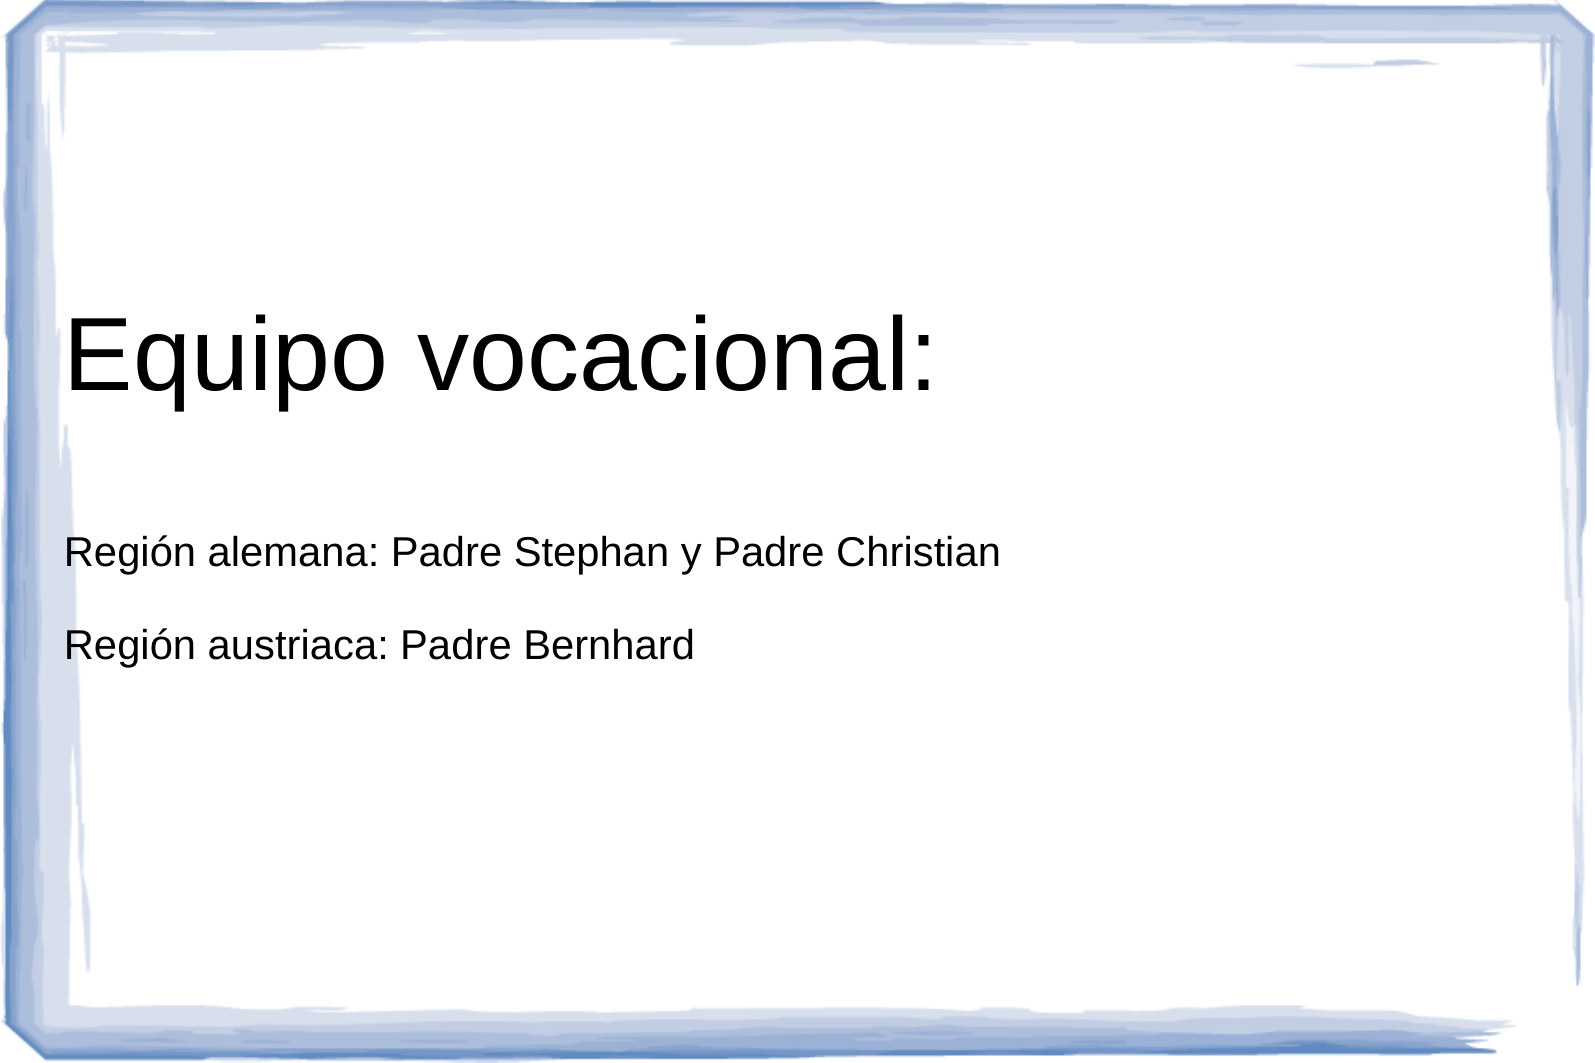

Equipo vocacional:
Región alemana: Padre Stephan y Padre Christian
Región austriaca: Padre Bernhard